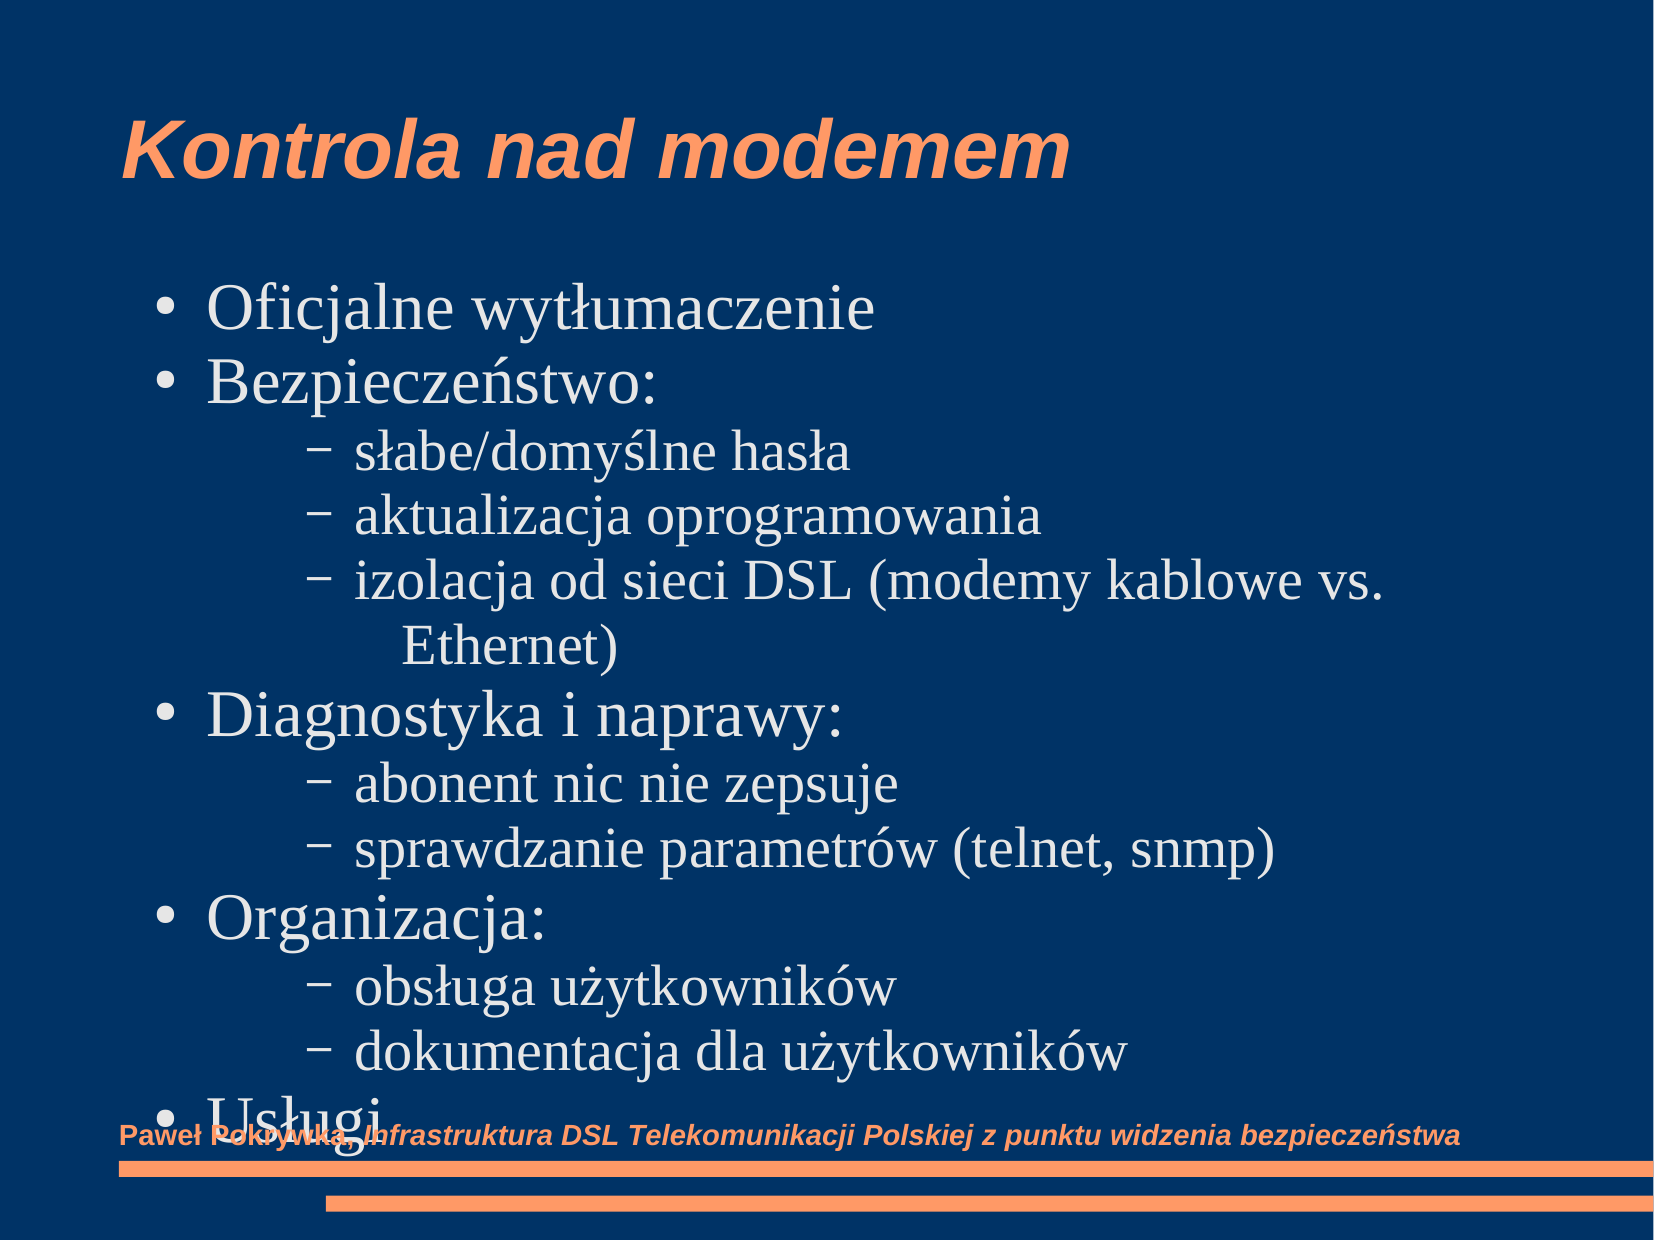

# Kontrola nad modemem
Oficjalne wytłumaczenie
Bezpieczeństwo:
słabe/domyślne hasła
aktualizacja oprogramowania
izolacja od sieci DSL (modemy kablowe vs. Ethernet)
Diagnostyka i naprawy:
abonent nic nie zepsuje
sprawdzanie parametrów (telnet, snmp)
Organizacja:
obsługa użytkowników
dokumentacja dla użytkowników
Usługi
Paweł Pokrywka, Infrastruktura DSL Telekomunikacji Polskiej z punktu widzenia bezpieczeństwa